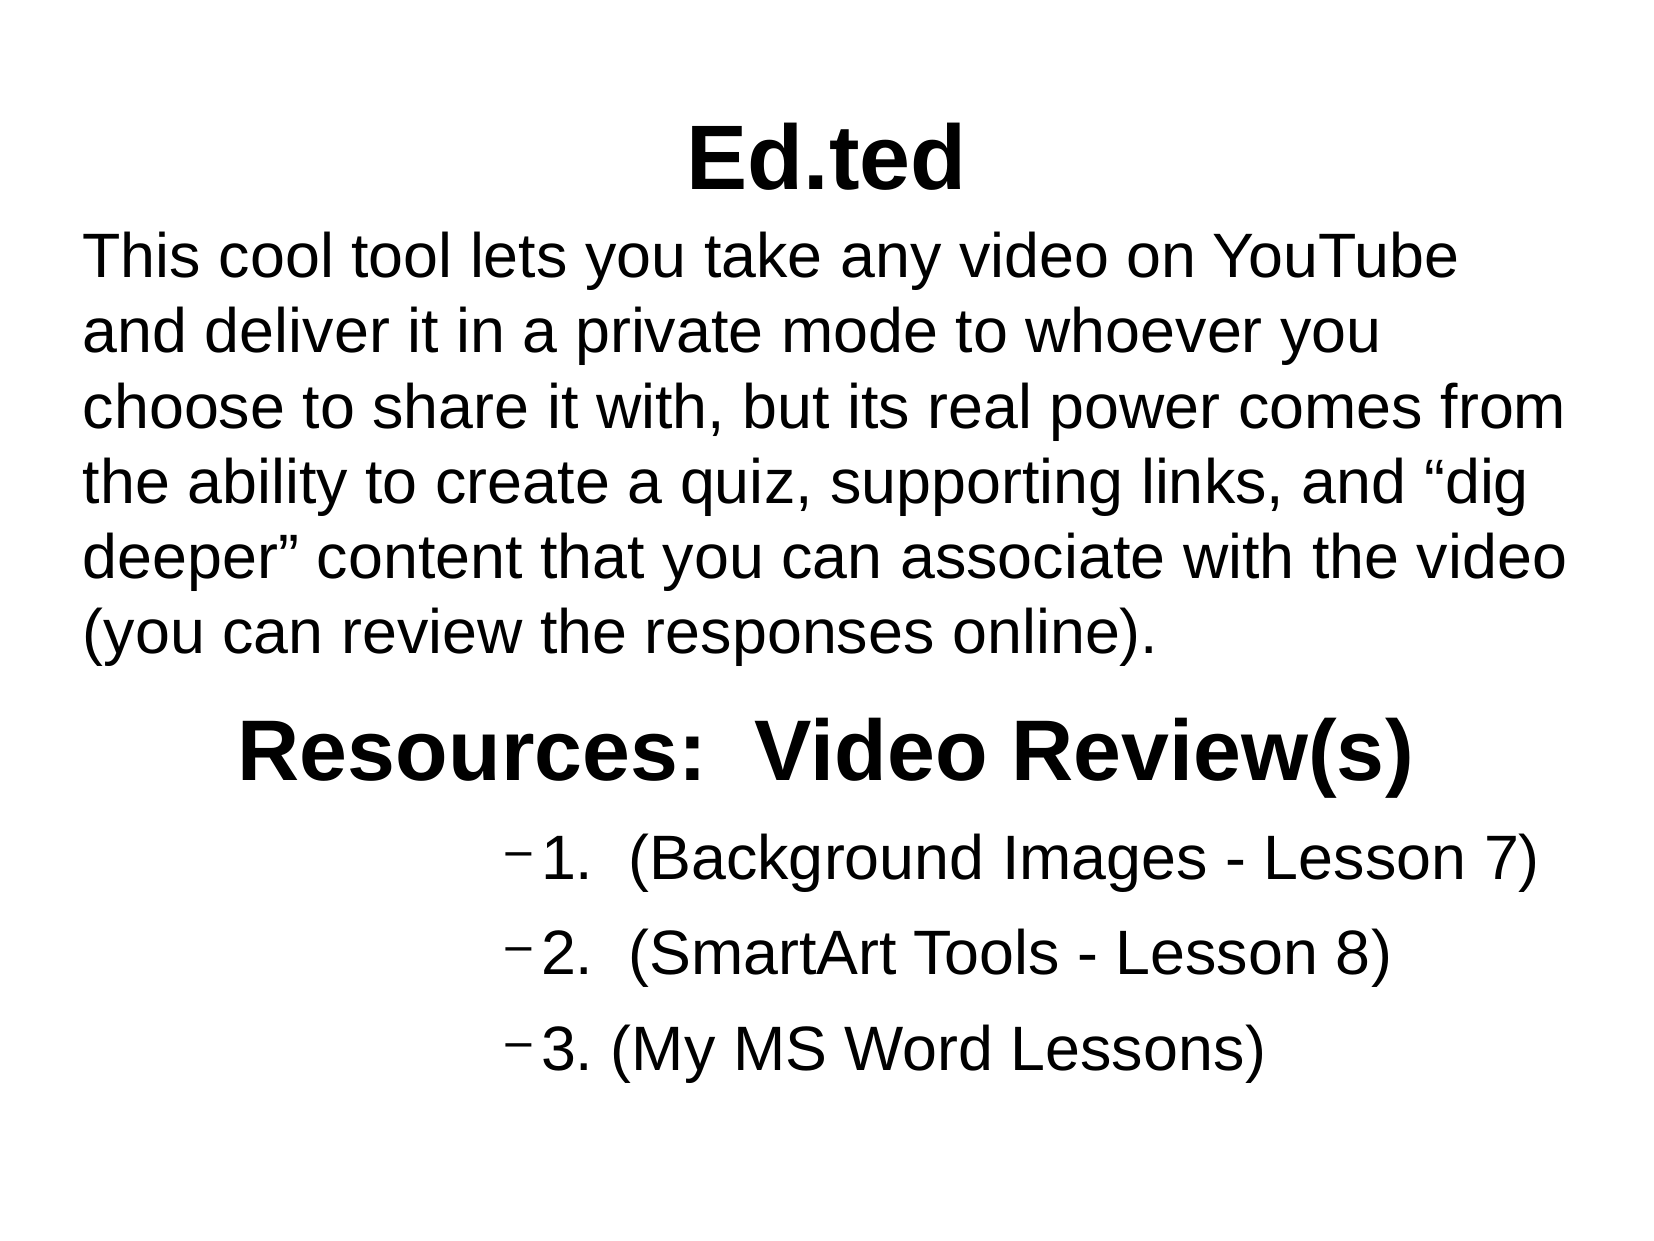

# Ed.ted
This cool tool lets you take any video on YouTube and deliver it in a private mode to whoever you choose to share it with, but its real power comes from the ability to create a quiz, supporting links, and “dig deeper” content that you can associate with the video (you can review the responses online).
Resources: Video Review(s)
1. (Background Images - Lesson 7)
2. (SmartArt Tools - Lesson 8)
3. (My MS Word Lessons)